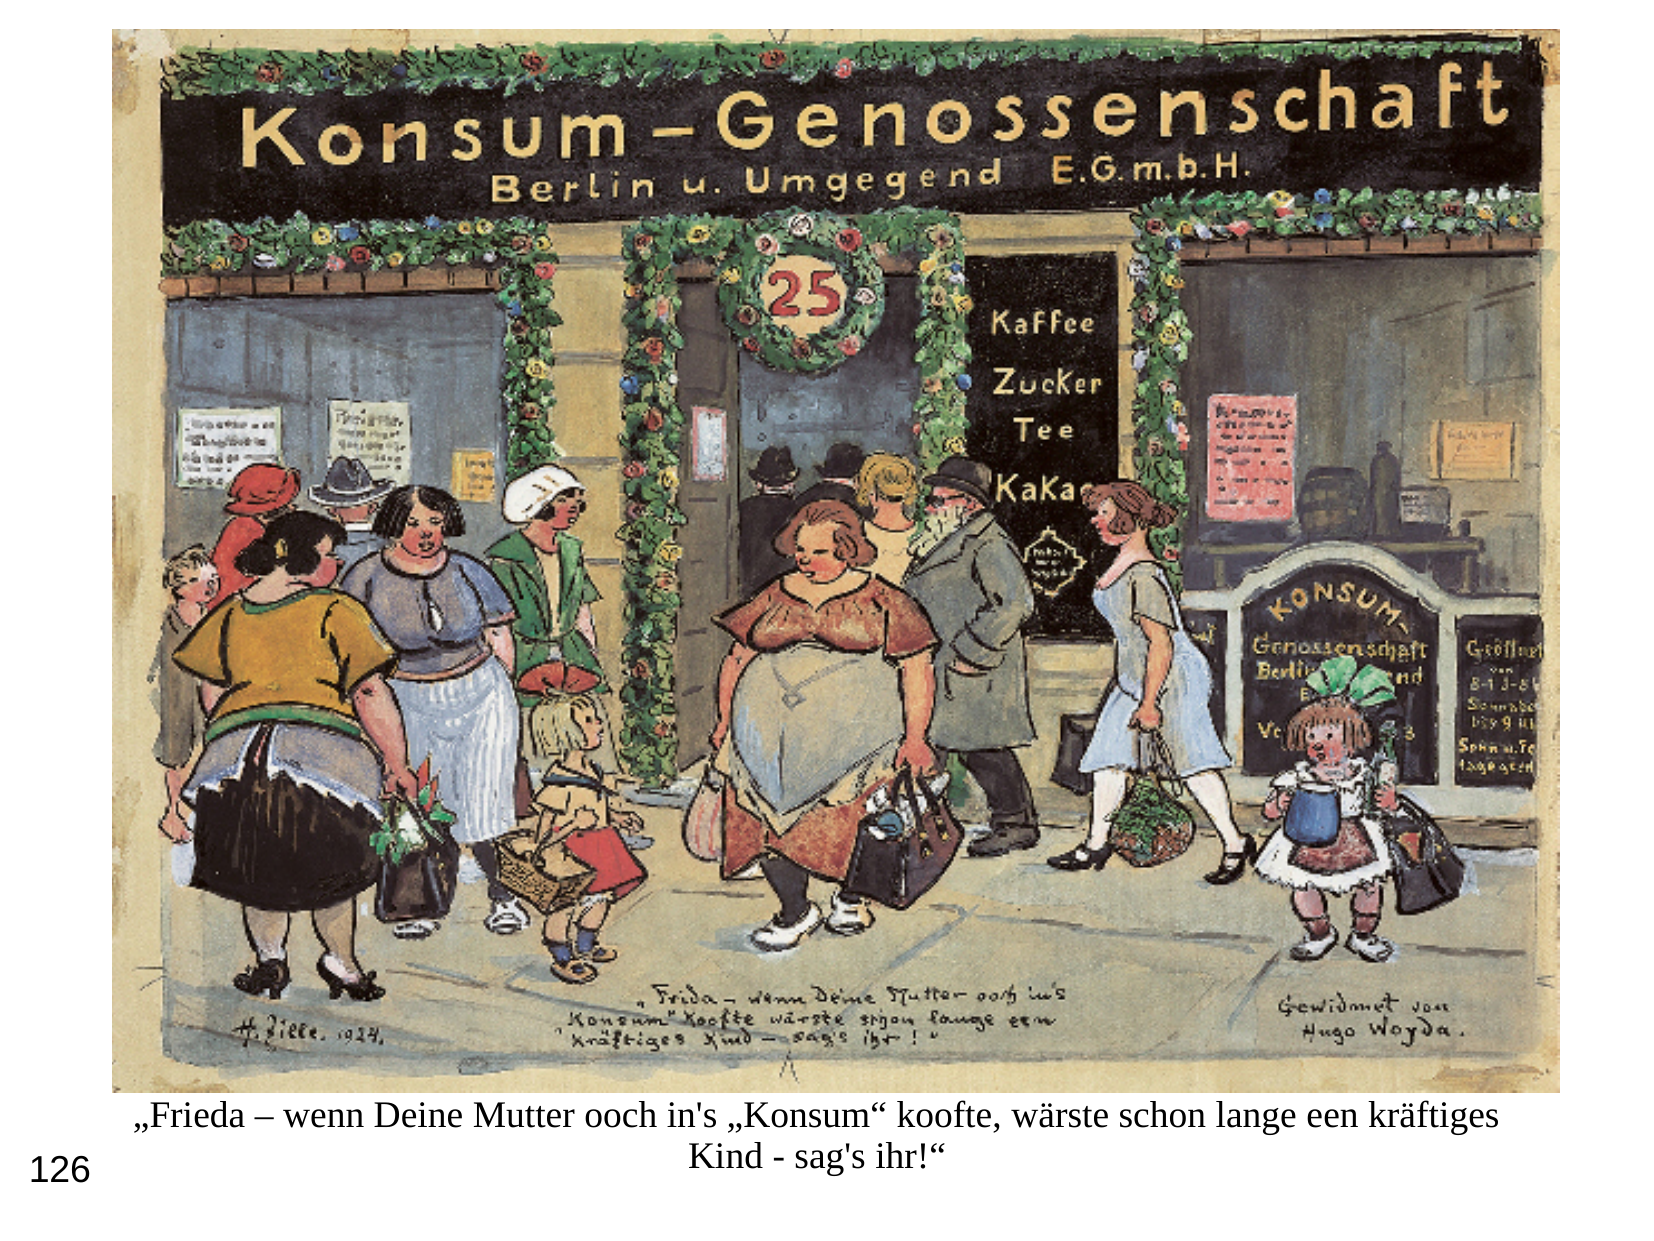

„Frieda – wenn Deine Mutter ooch in's „Konsum“ koofte, wärste schon lange een kräftiges Kind - sag's ihr!“